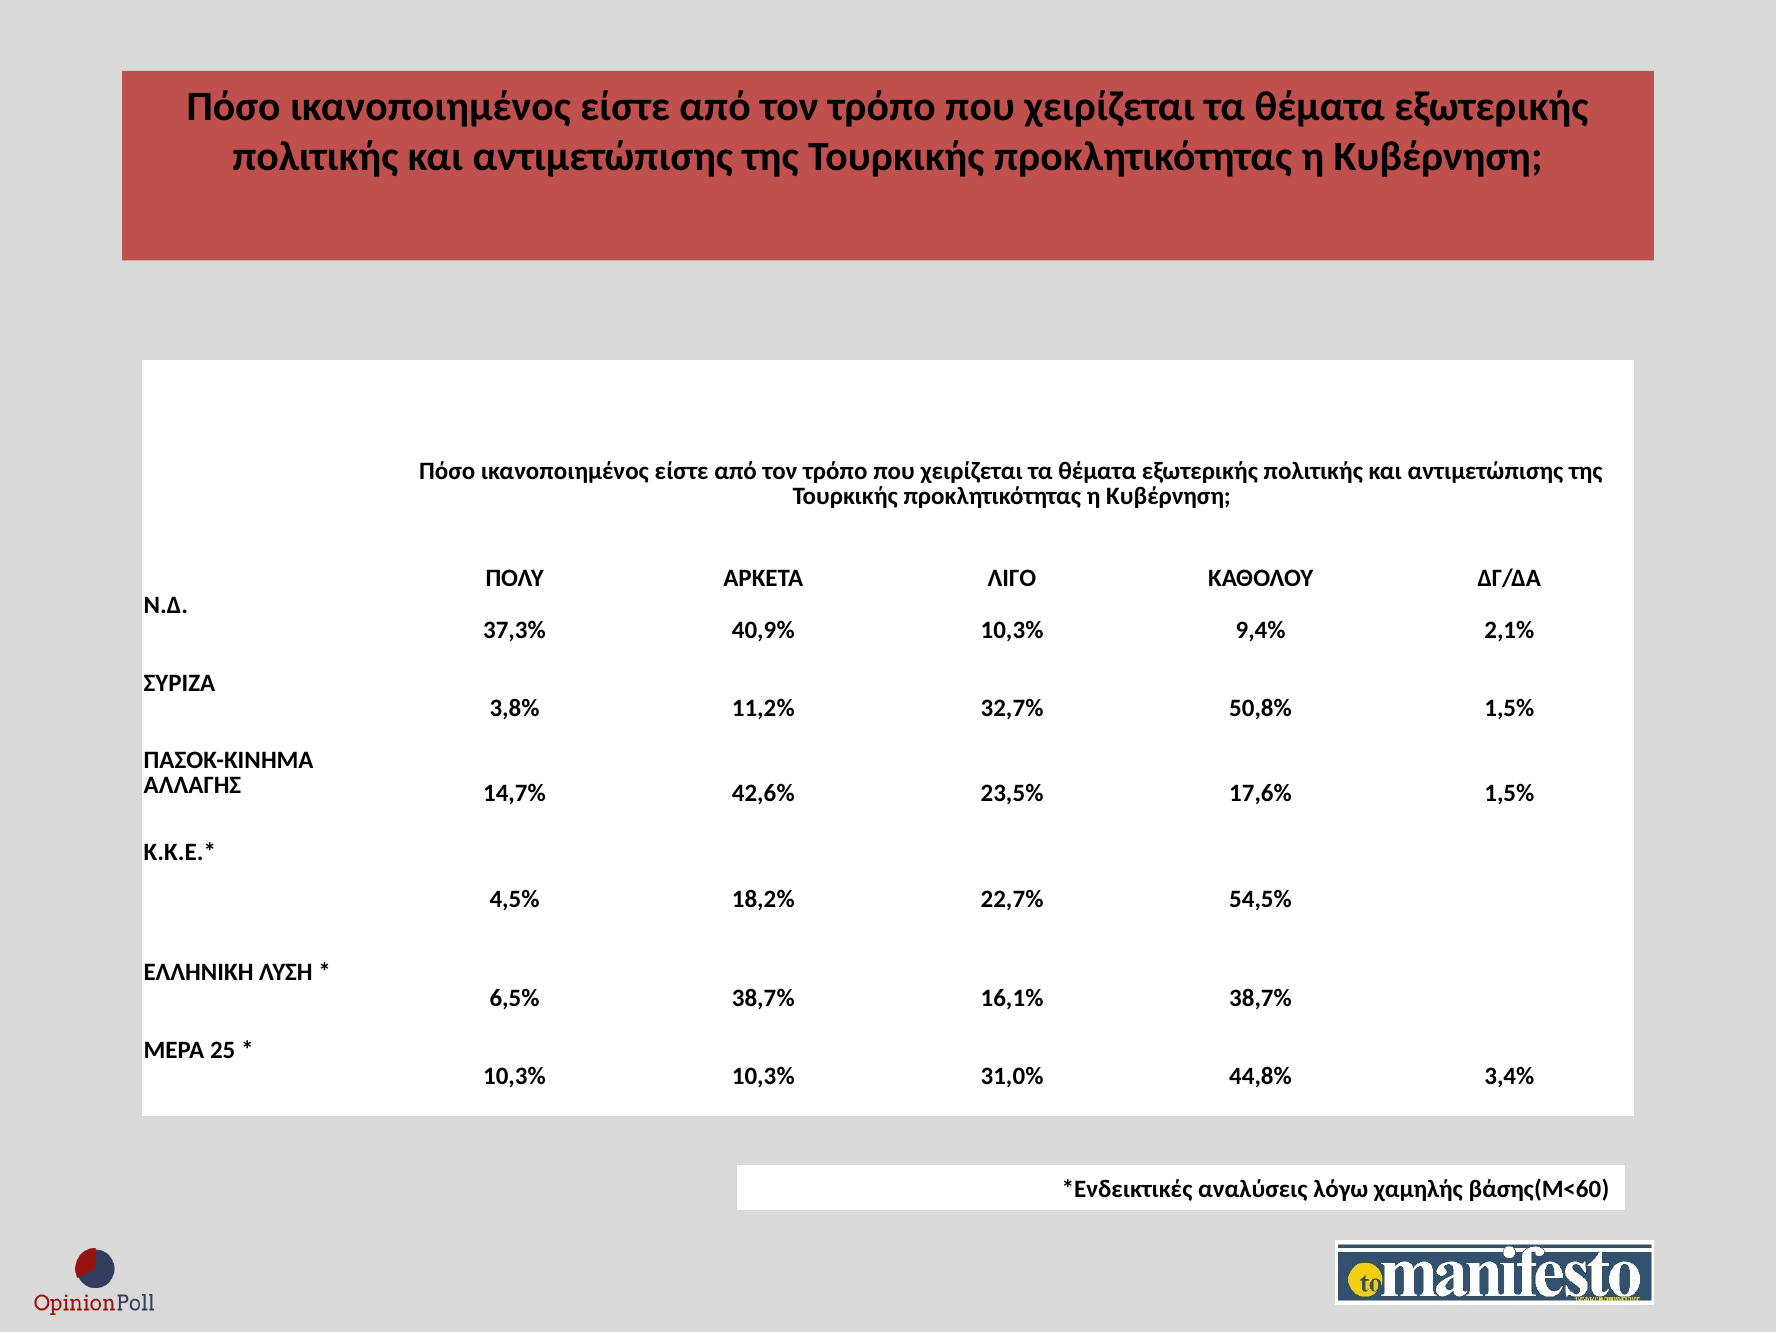

# Πόσο ικανοποιημένος είστε από τον τρόπο που χειρίζεται τα θέματα εξωτερικής πολιτικής και αντιμετώπισης της Τουρκικής προκλητικότητας η Κυβέρνηση;
| | Πόσο ικανοποιημένος είστε από τον τρόπο που χειρίζεται τα θέματα εξωτερικής πολιτικής και αντιμετώπισης της Τουρκικής προκλητικότητας η Κυβέρνηση; | | | | |
| --- | --- | --- | --- | --- | --- |
| | ΠΟΛΥ | ΑΡΚΕΤΑ | ΛΙΓΟ | ΚΑΘΟΛΟΥ | ΔΓ/ΔΑ |
| Ν.Δ. | 37,3% | 40,9% | 10,3% | 9,4% | 2,1% |
| ΣΥΡΙΖΑ | 3,8% | 11,2% | 32,7% | 50,8% | 1,5% |
| ΠΑΣΟΚ-ΚΙΝΗΜΑ ΑΛΛΑΓΗΣ | 14,7% | 42,6% | 23,5% | 17,6% | 1,5% |
| Κ.Κ.Ε.\* | 4,5% | 18,2% | 22,7% | 54,5% | |
| ΕΛΛΗΝΙΚΗ ΛΥΣΗ \* | 6,5% | 38,7% | 16,1% | 38,7% | |
| ΜΕΡΑ 25 \* | 10,3% | 10,3% | 31,0% | 44,8% | 3,4% |
*Ενδεικτικές αναλύσεις λόγω χαμηλής βάσης(Μ<60)